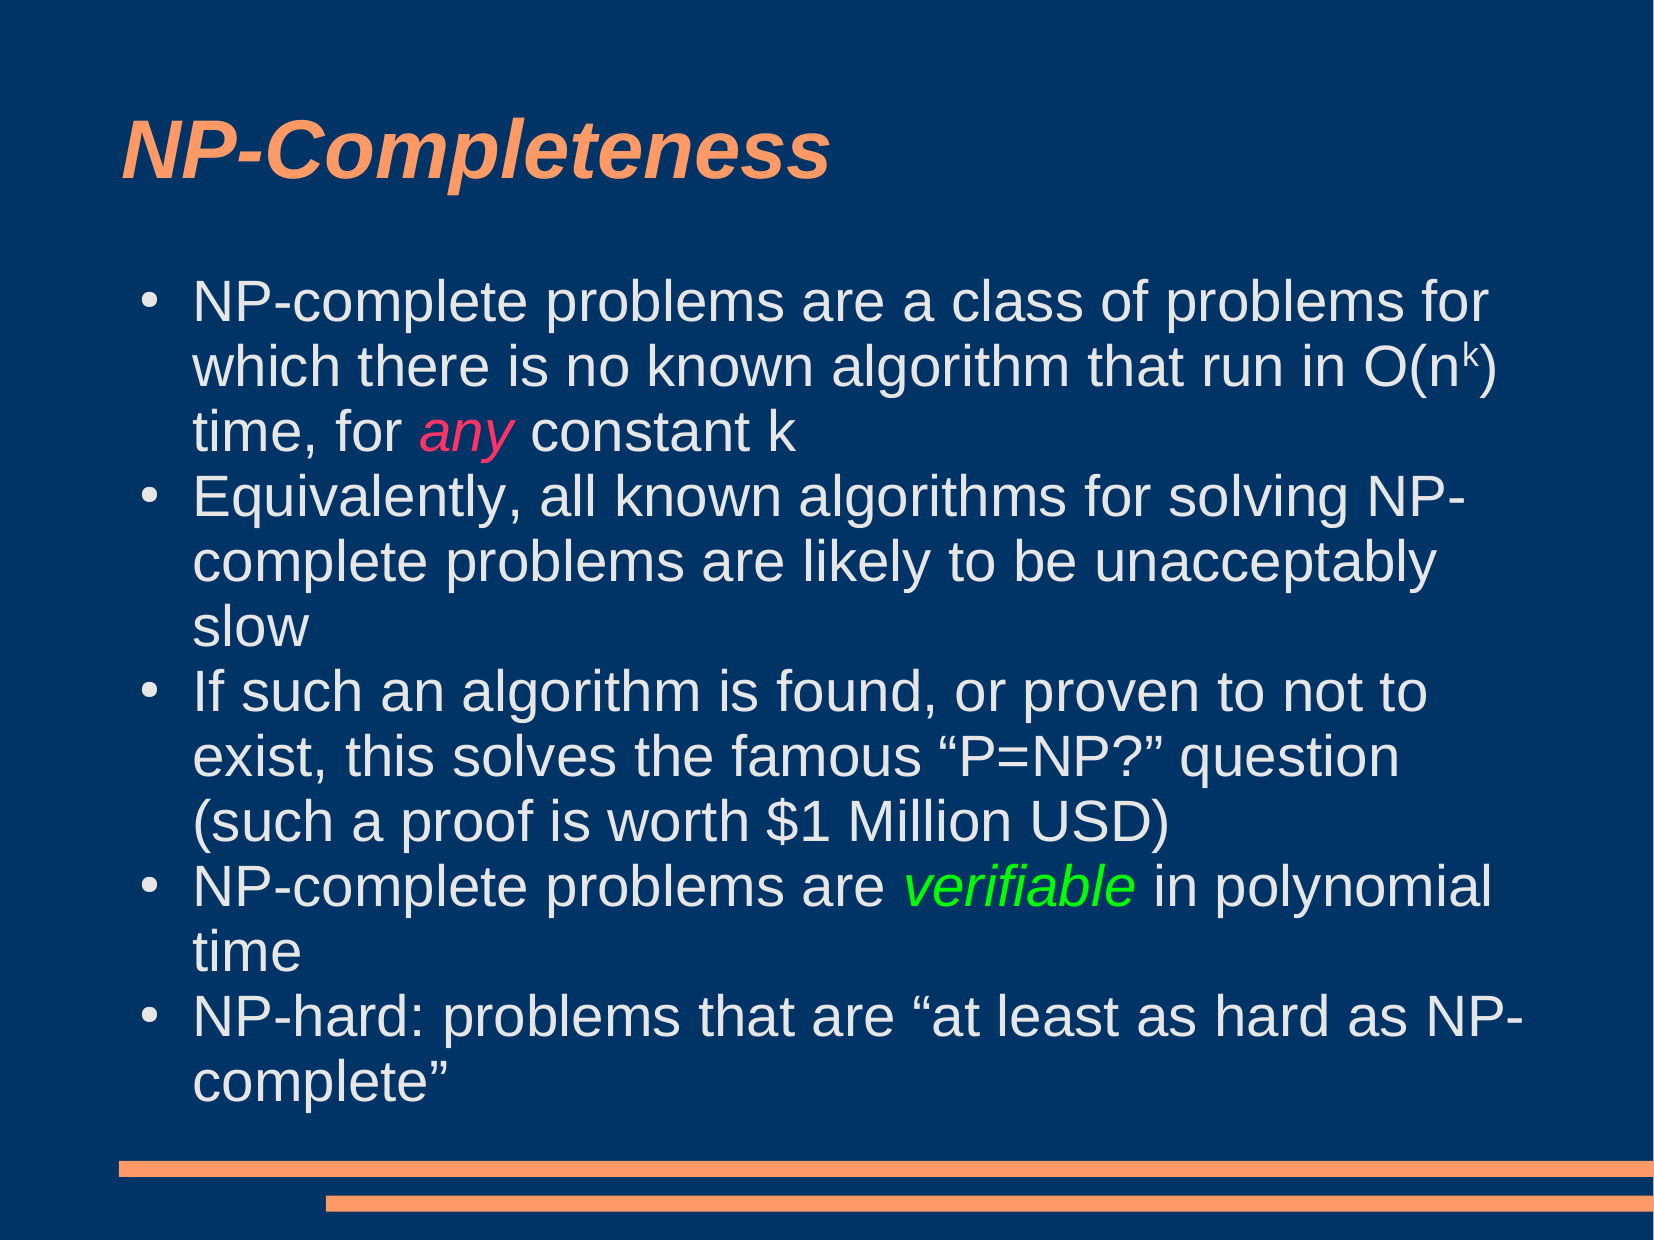

# NP-Completeness
NP-complete problems are a class of problems for which there is no known algorithm that run in O(nk) time, for any constant k
Equivalently, all known algorithms for solving NP-complete problems are likely to be unacceptably slow
If such an algorithm is found, or proven to not to exist, this solves the famous “P=NP?” question (such a proof is worth $1 Million USD)
NP-complete problems are verifiable in polynomial time
NP-hard: problems that are “at least as hard as NP-complete”